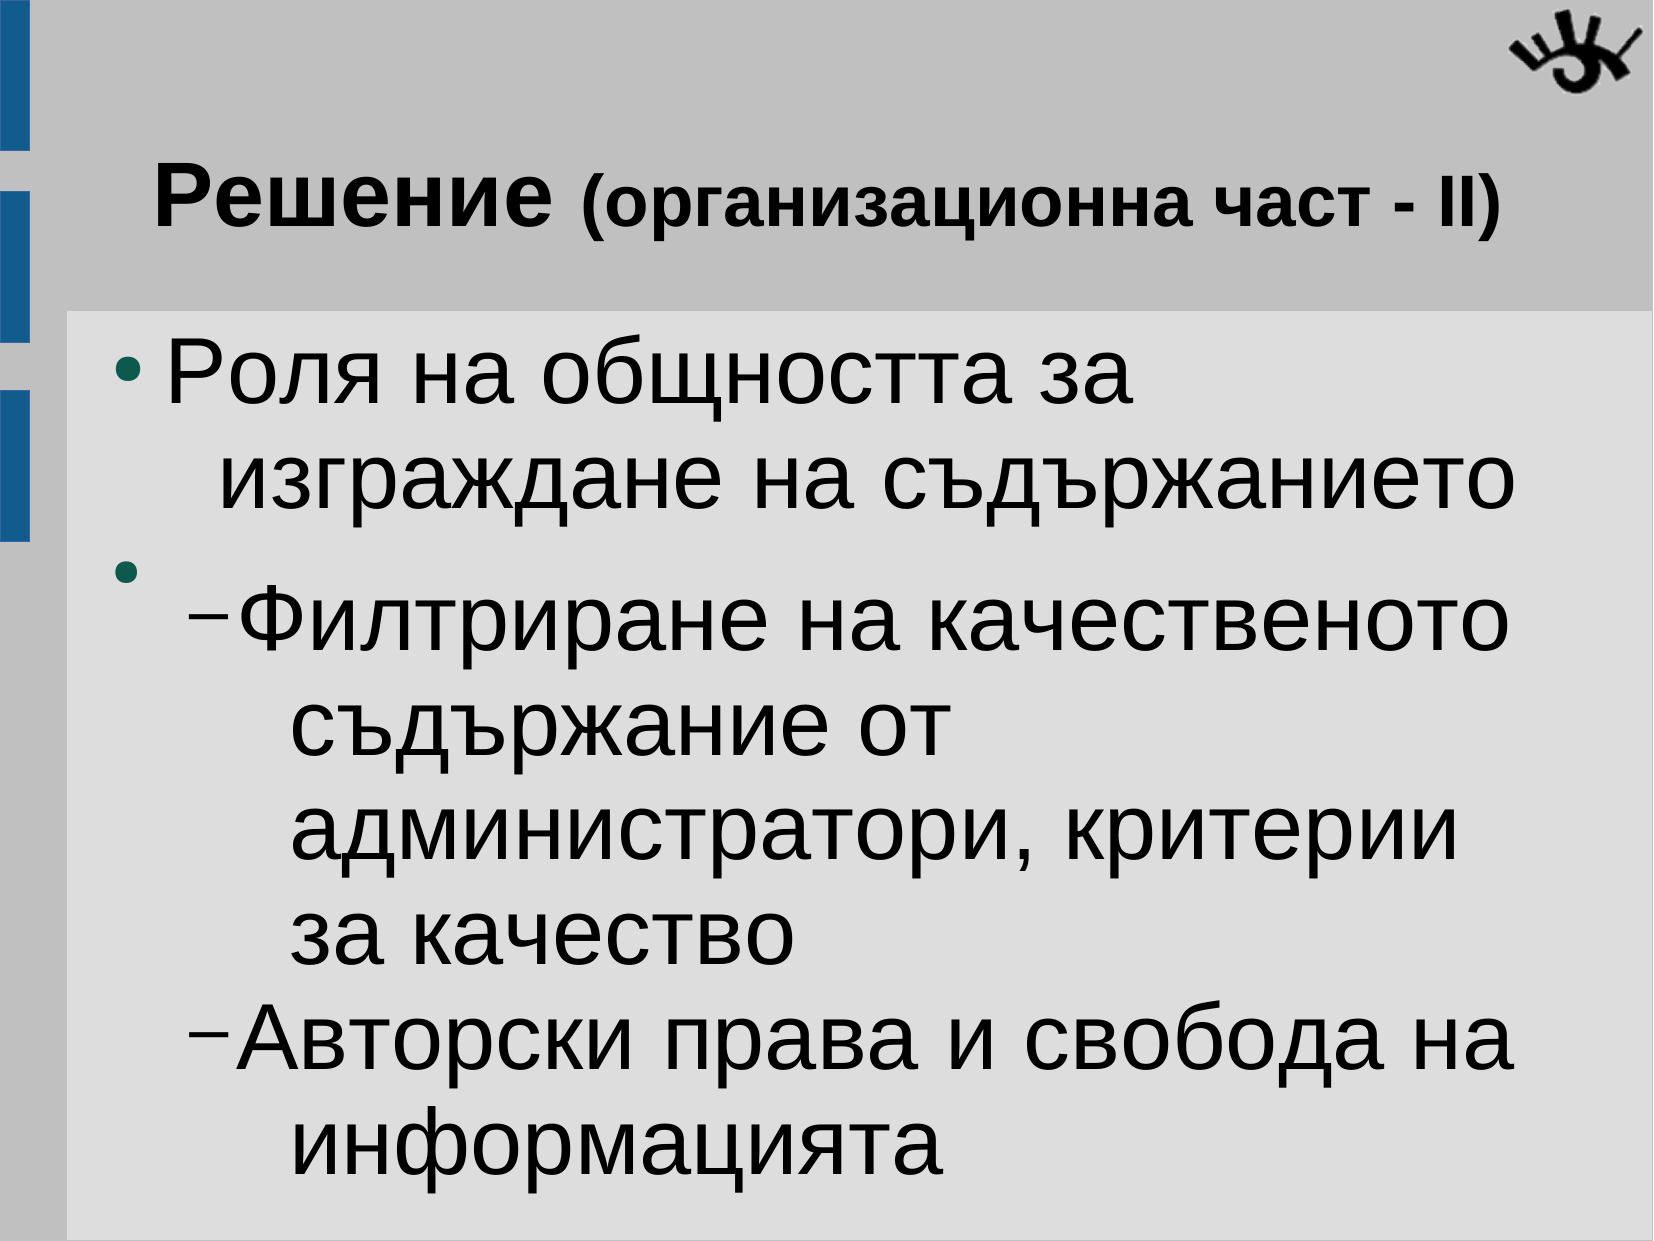

# Решение (организационна част - II)
Роля на общността за изграждане на съдържанието
Филтриране на качественото съдържание от администратори, критерии за качество
Авторски права и свобода на информацията